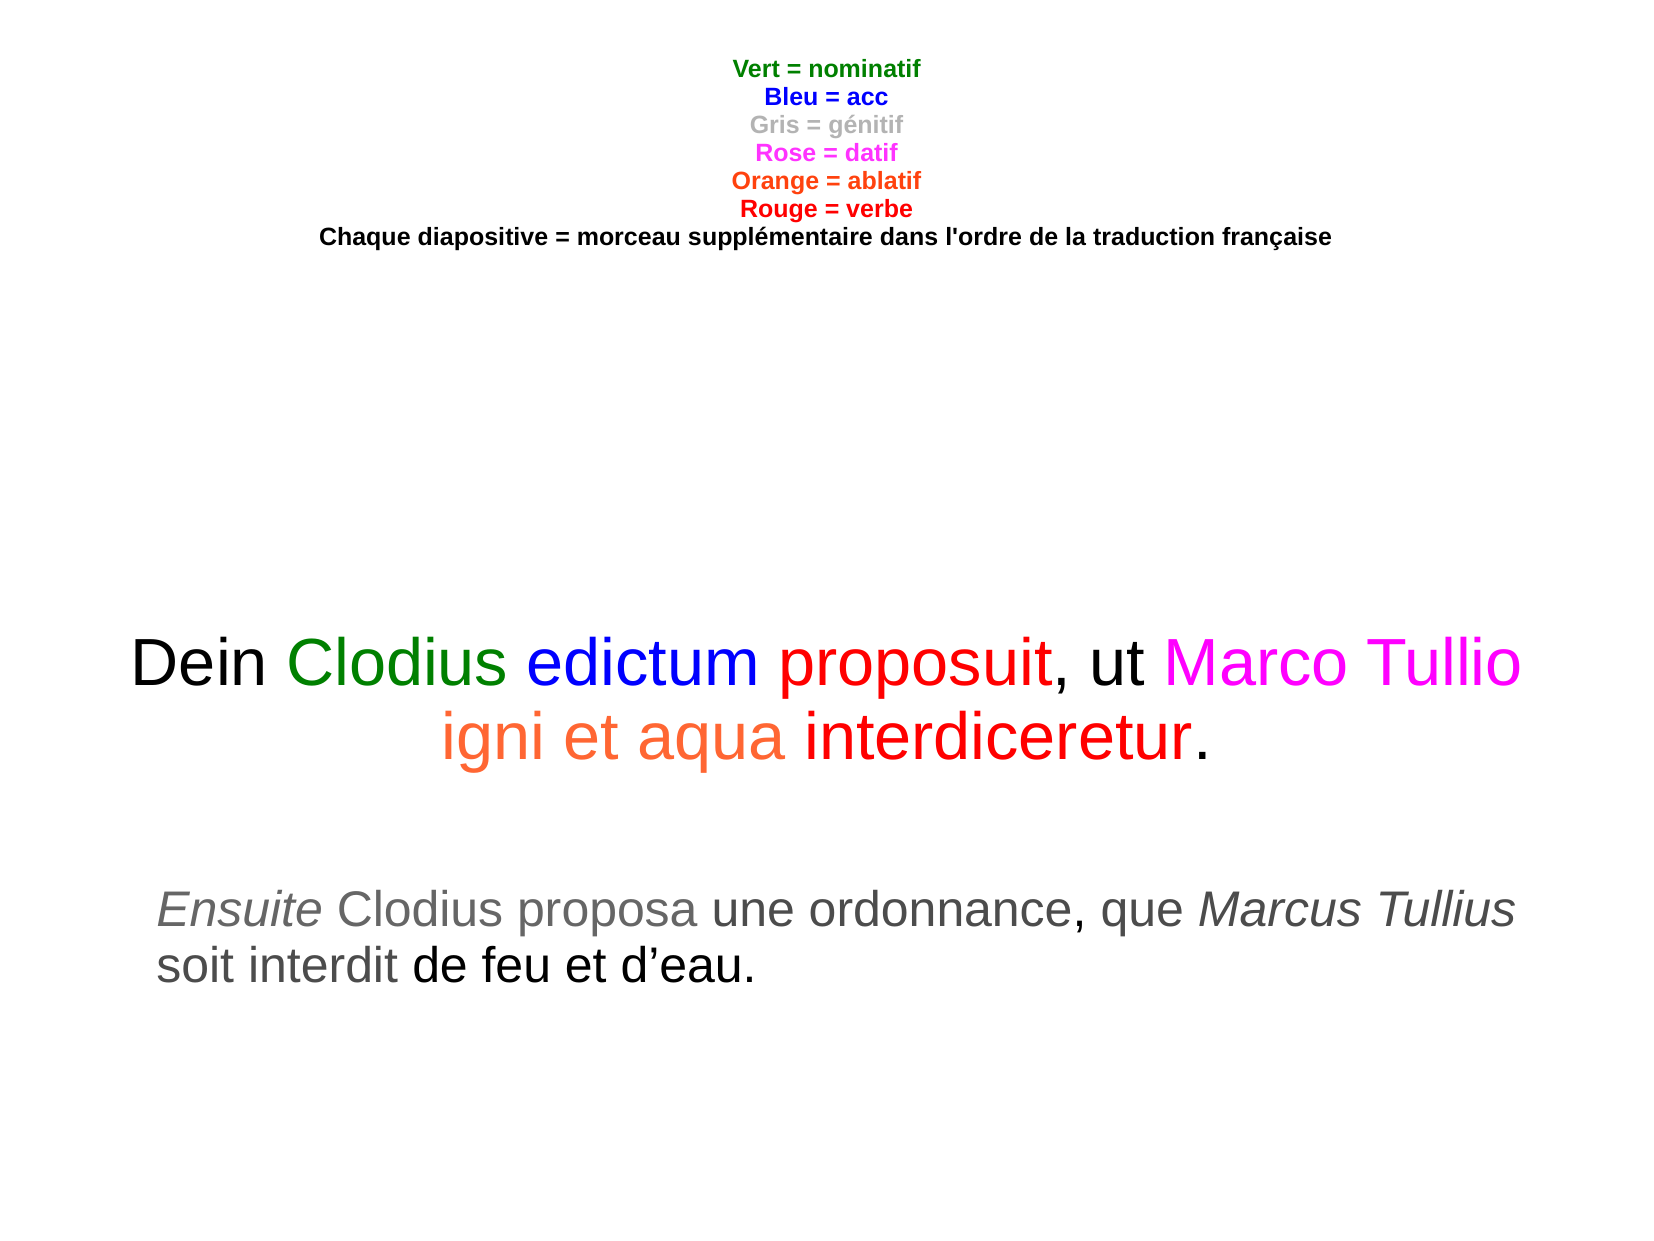

# Vert = nominatif Bleu = acc Gris = génitif Rose = datif Orange = ablatif Rouge = verbe Chaque diapositive = morceau supplémentaire dans l'ordre de la traduction française
Dein Clodius edictum proposuit, ut Marco Tullio igni et aqua interdiceretur.
Ensuite Clodius proposa une ordonnance, que Marcus Tullius soit interdit de feu et d’eau.